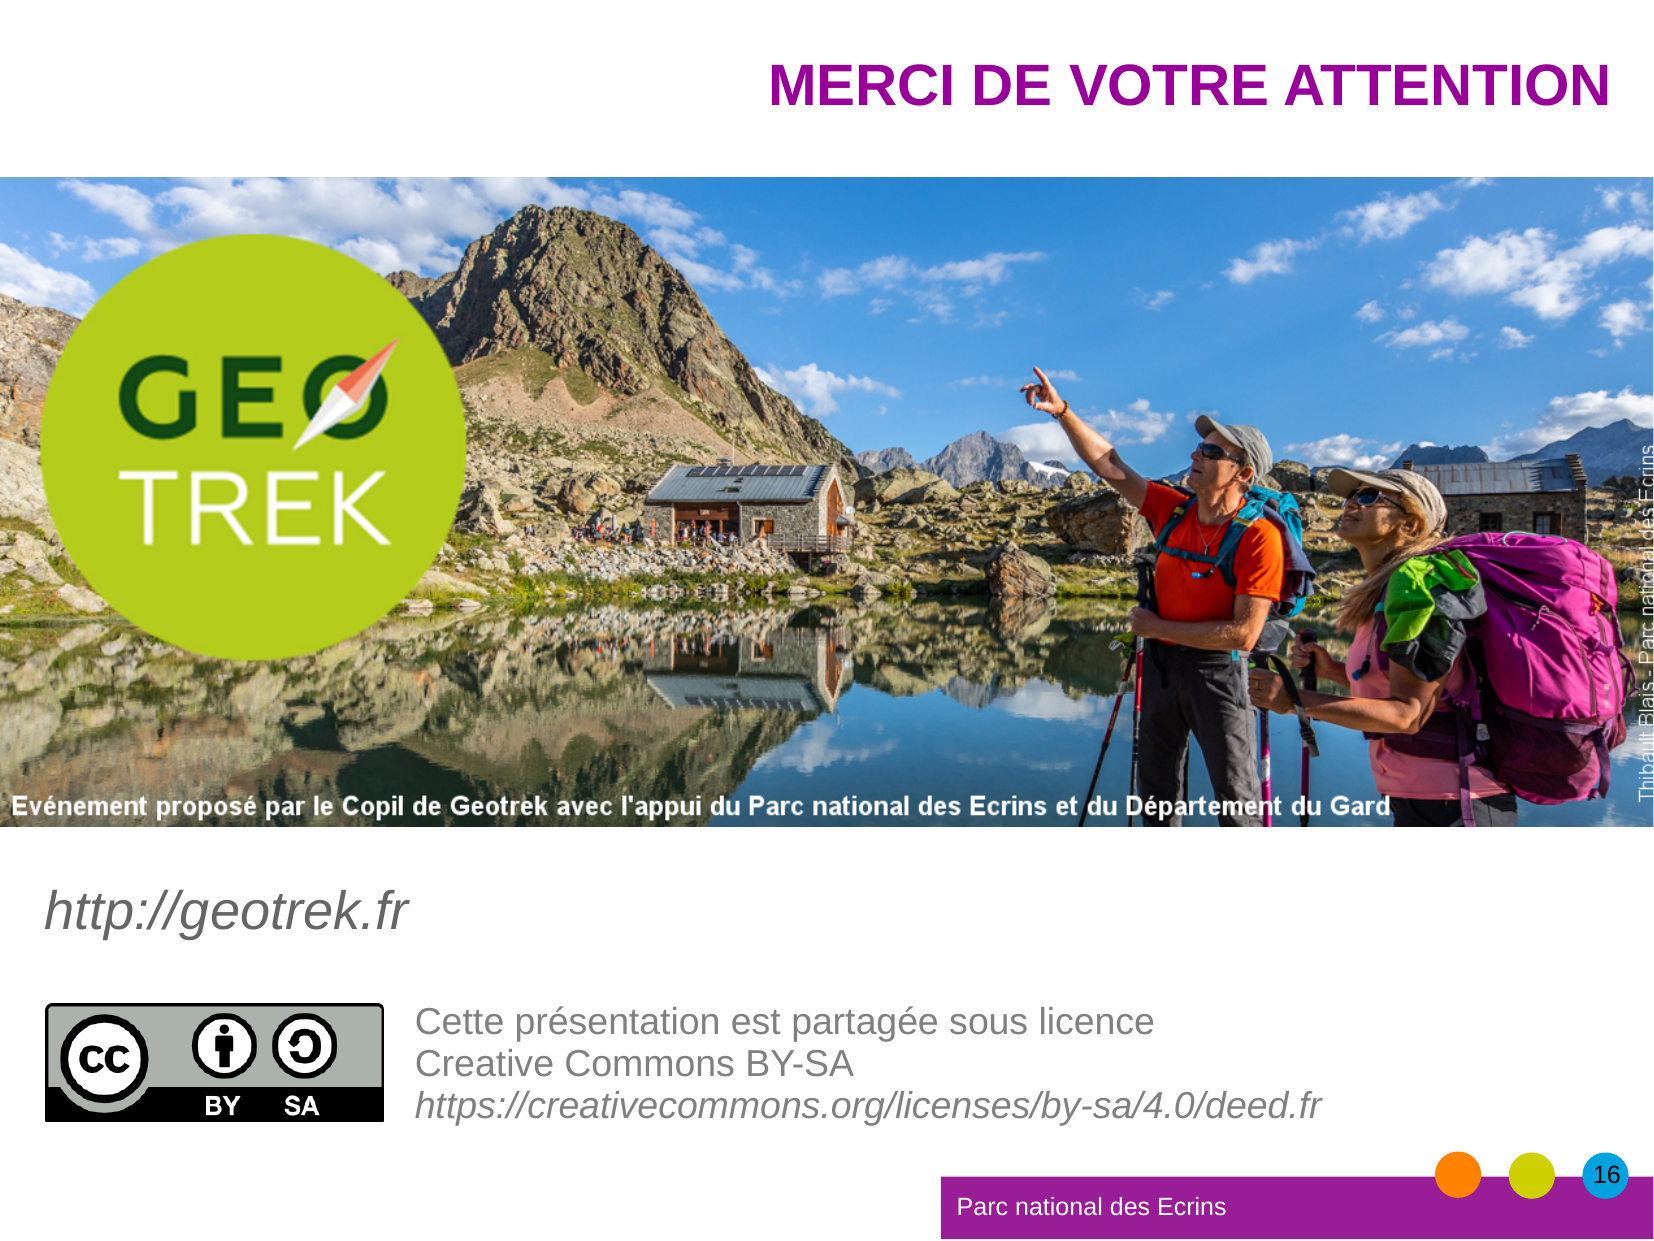

# MERCI DE VOTRE ATTENTION
http://geotrek.fr
Cette présentation est partagée sous licence
Creative Commons BY-SA
https://creativecommons.org/licenses/by-sa/4.0/deed.fr